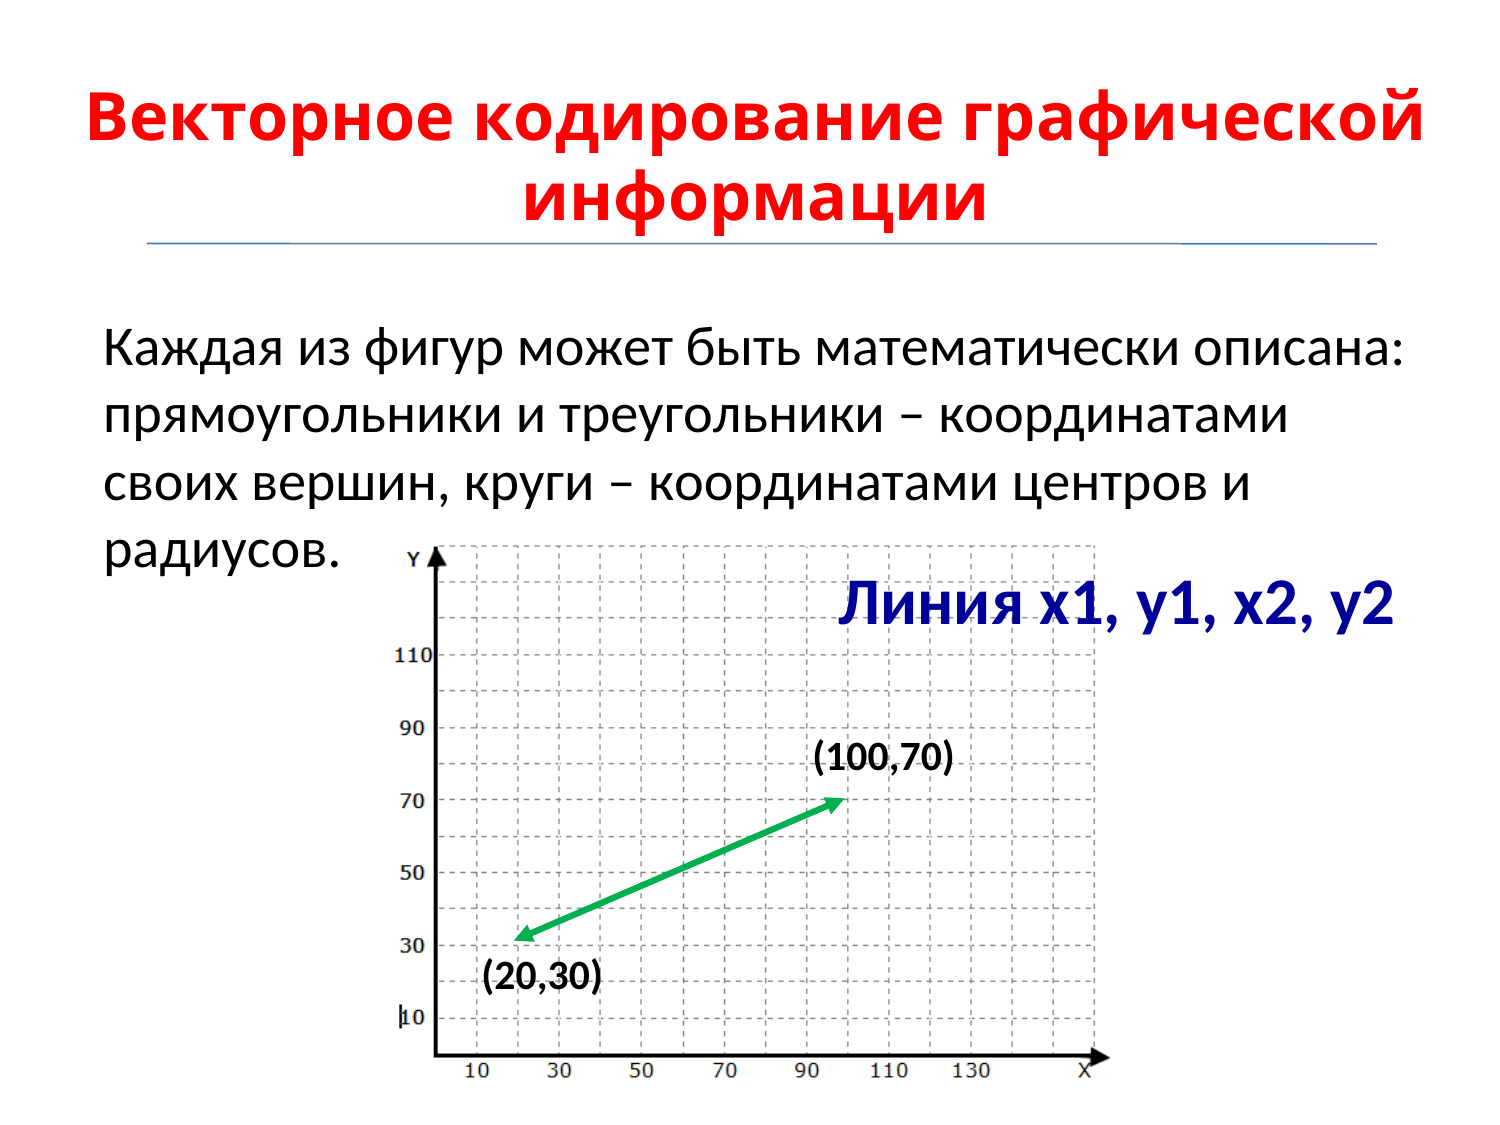

Векторное кодирование графической информации
Каждая из фигур может быть математически описана: прямоугольники и треугольники – координатами своих вершин, круги – координатами центров и радиусов.
Линия x1, y1, x2, y2
(100,70)
(20,30)